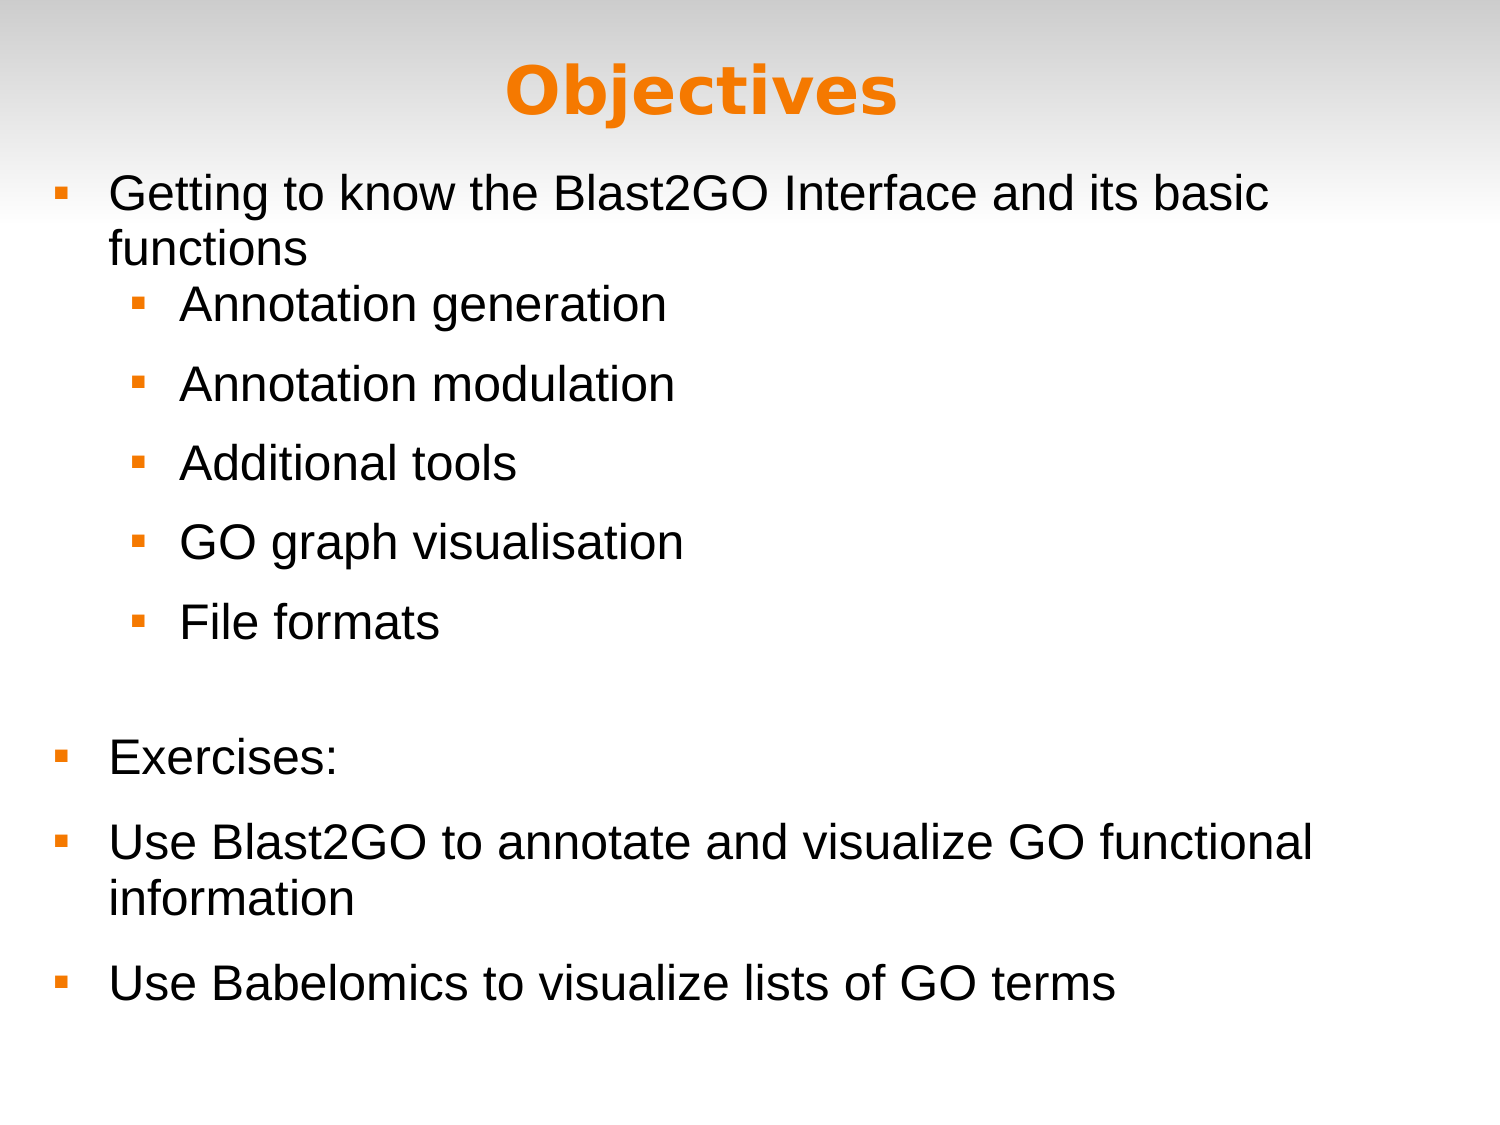

# Objectives
Getting to know the Blast2GO Interface and its basic functions
Annotation generation
Annotation modulation
Additional tools
GO graph visualisation
File formats
Exercises:
Use Blast2GO to annotate and visualize GO functional information
Use Babelomics to visualize lists of GO terms